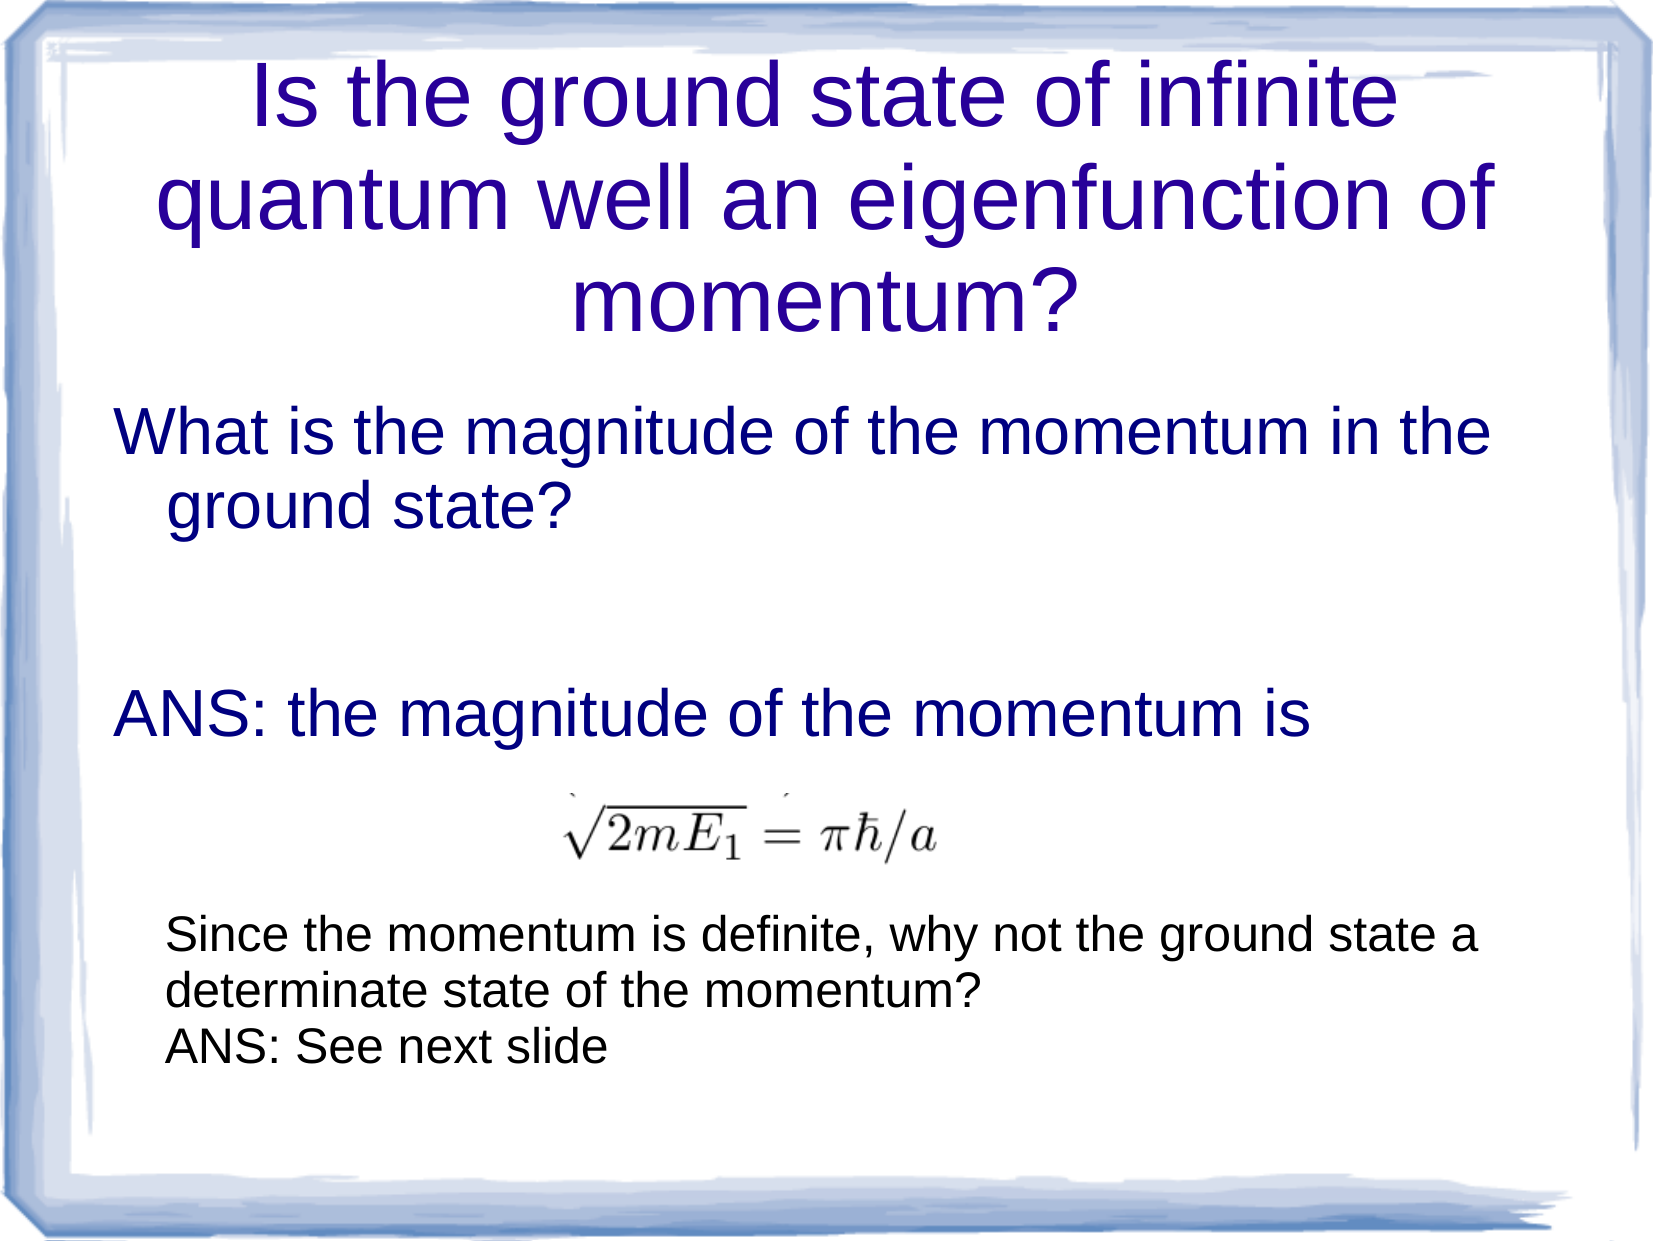

# Is the ground state of infinite quantum well an eigenfunction of momentum?
What is the magnitude of the momentum in the ground state?
ANS: the magnitude of the momentum is
Since the momentum is definite, why not the ground state a determinate state of the momentum?
ANS: See next slide